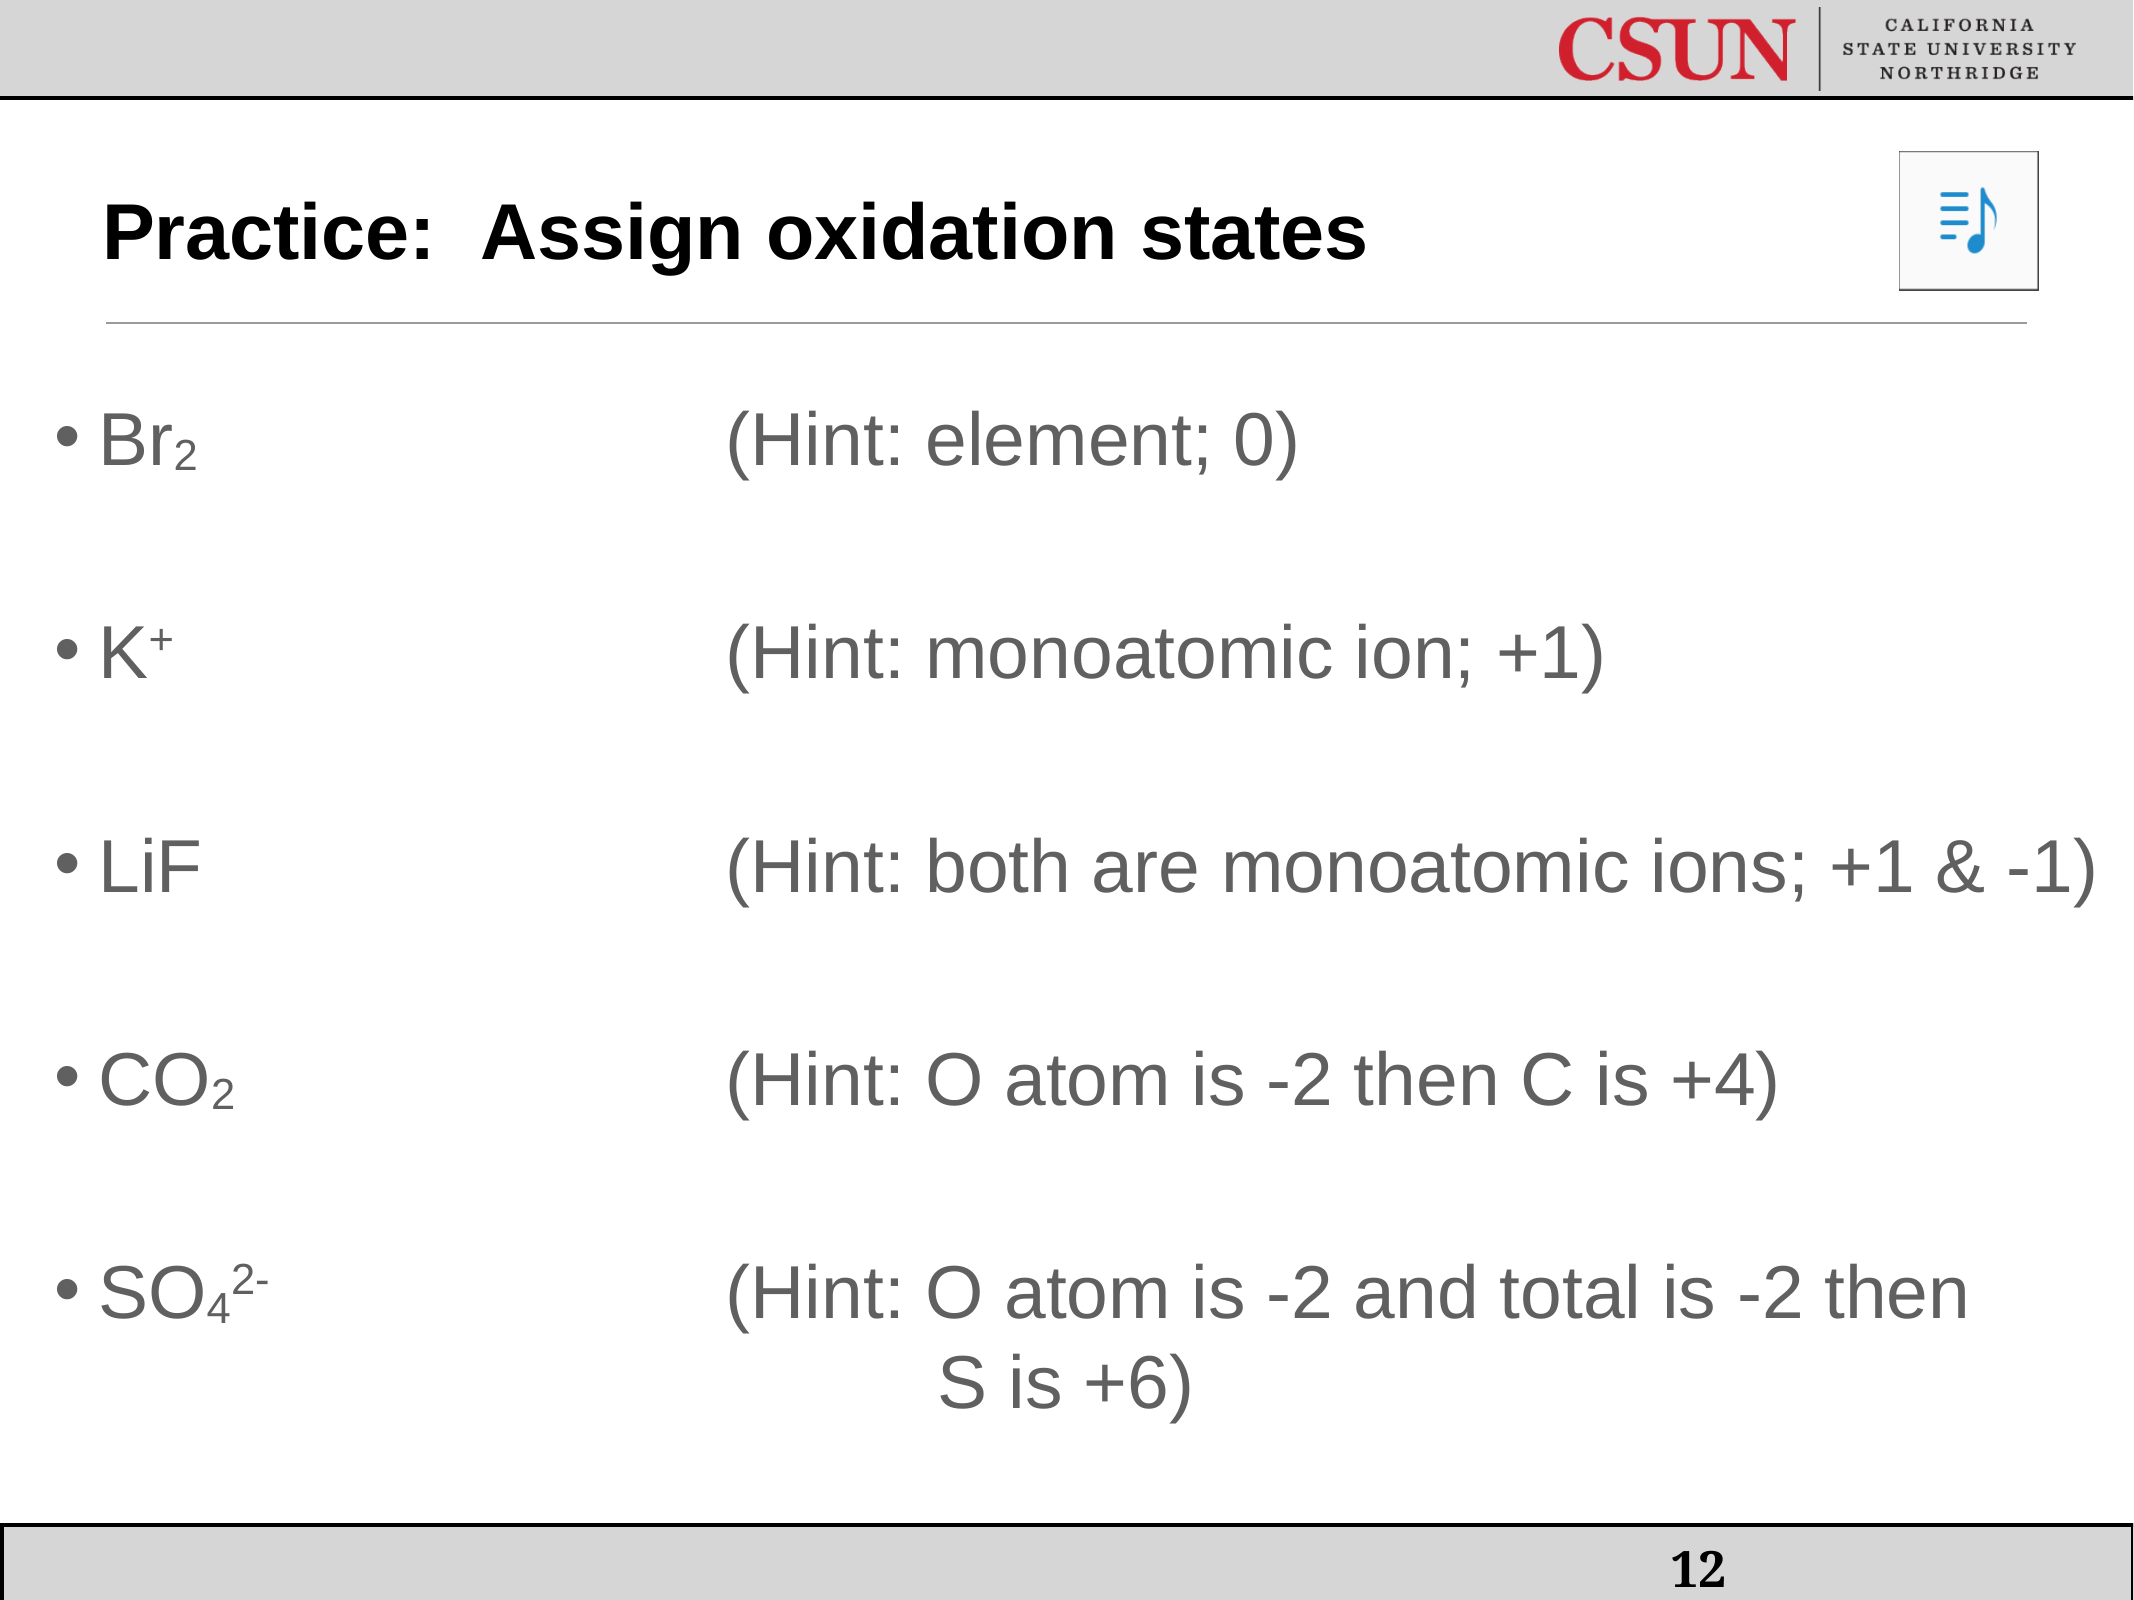

# Practice: Assign oxidation states
Br2						(Hint: element; 0)
K+						(Hint: monoatomic ion; +1)
LiF						(Hint: both are monoatomic ions; +1 & -1)
CO2						(Hint: O atom is -2 then C is +4)
SO42-					(Hint: O atom is -2 and total is -2 then
									 S is +6)
12